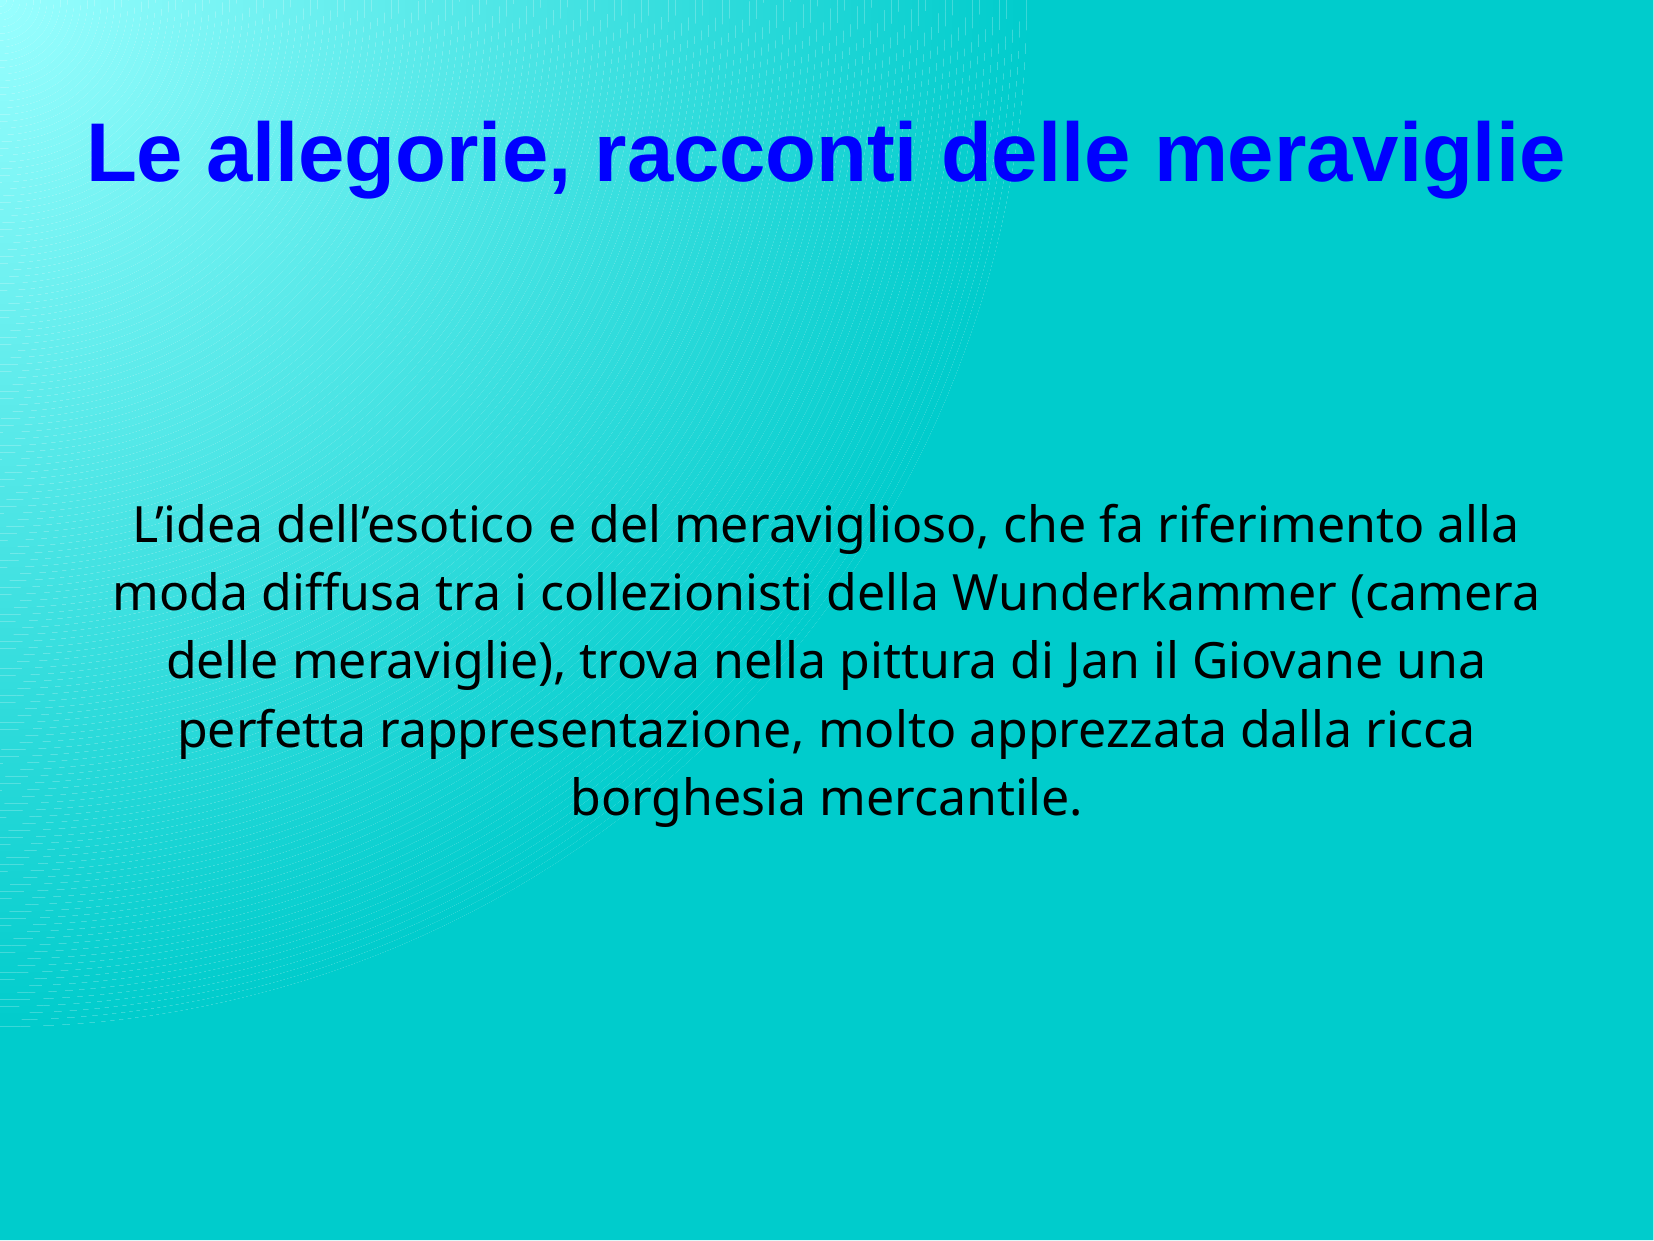

Le allegorie, racconti delle meraviglie
# L’idea dell’esotico e del meraviglioso, che fa riferimento alla moda diffusa tra i collezionisti della Wunderkammer (camera delle meraviglie), trova nella pittura di Jan il Giovane una perfetta rappresentazione, molto apprezzata dalla ricca borghesia mercantile.